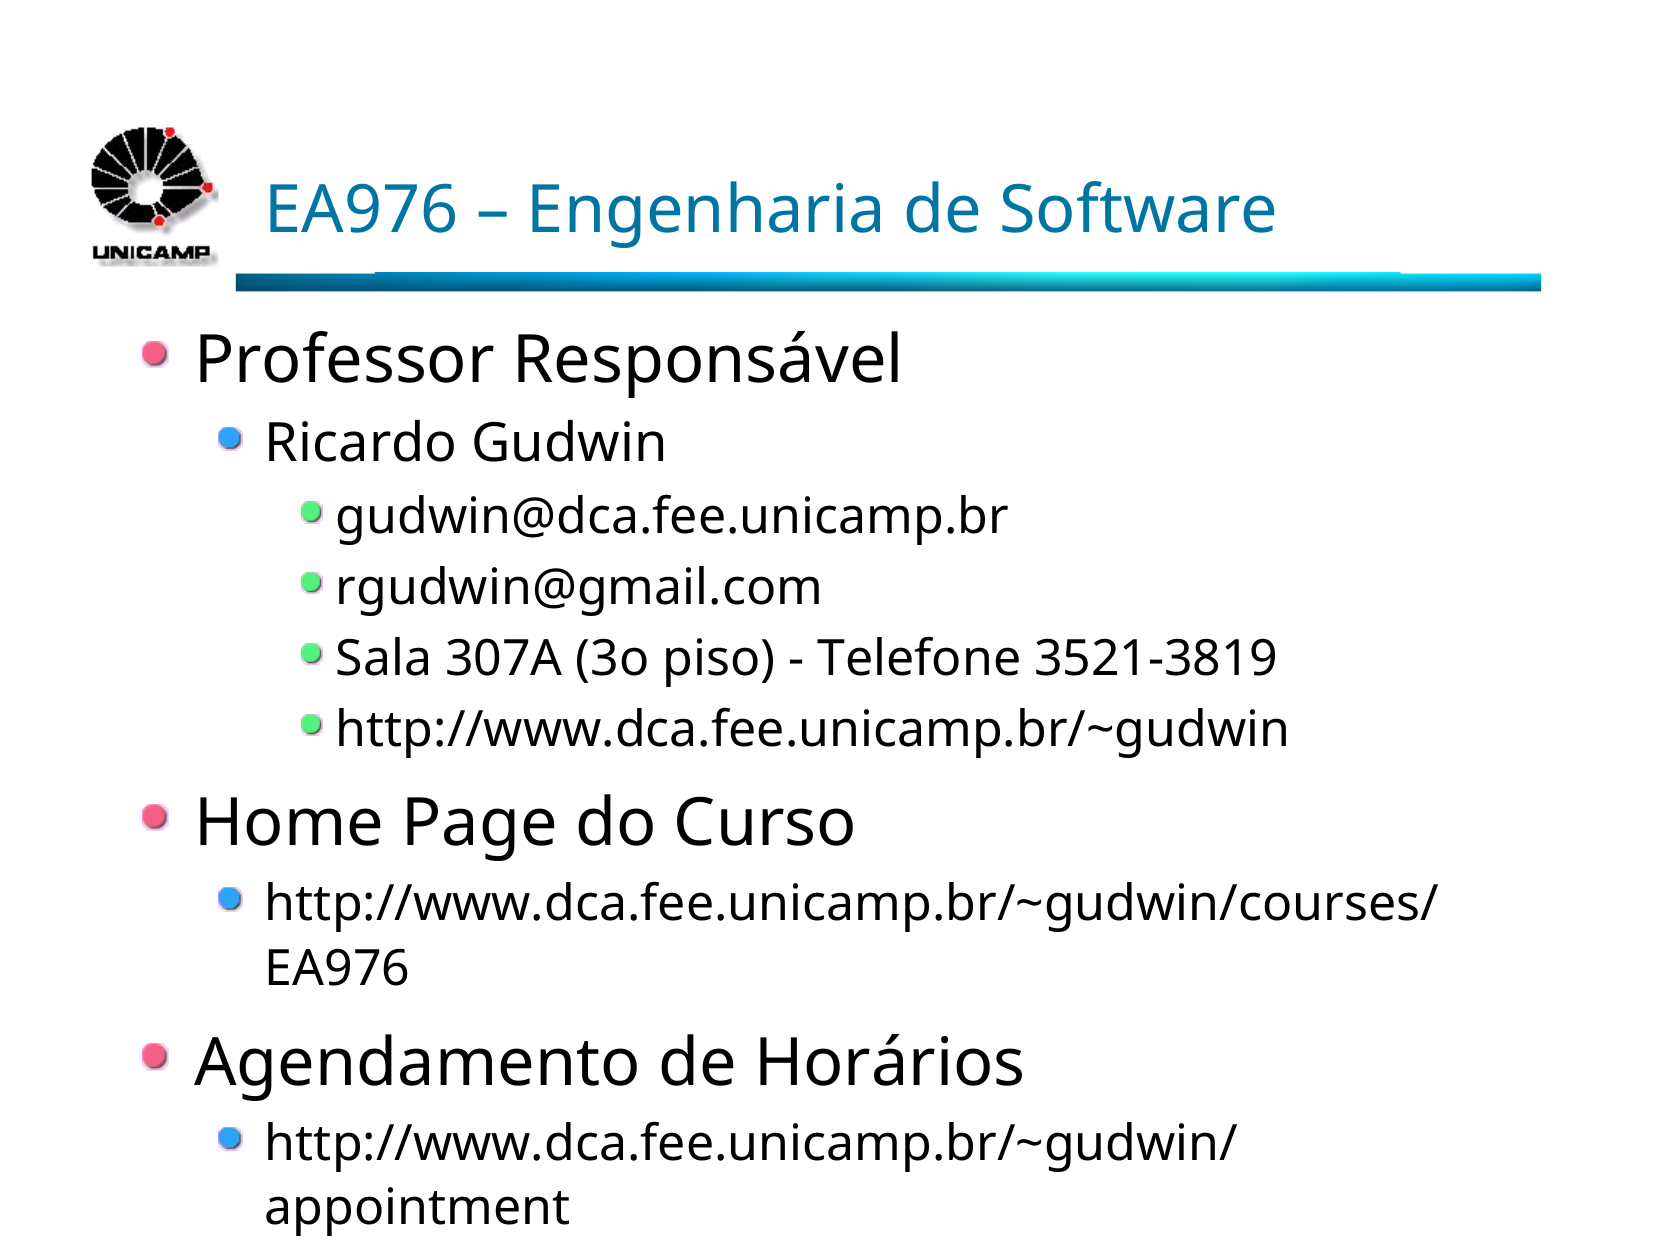

# EA976 – Engenharia de Software
Professor Responsável
Ricardo Gudwin
gudwin@dca.fee.unicamp.br
rgudwin@gmail.com
Sala 307A (3o piso) - Telefone 3521-3819
http://www.dca.fee.unicamp.br/~gudwin
Home Page do Curso
http://www.dca.fee.unicamp.br/~gudwin/courses/EA976
Agendamento de Horários
http://www.dca.fee.unicamp.br/~gudwin/appointment